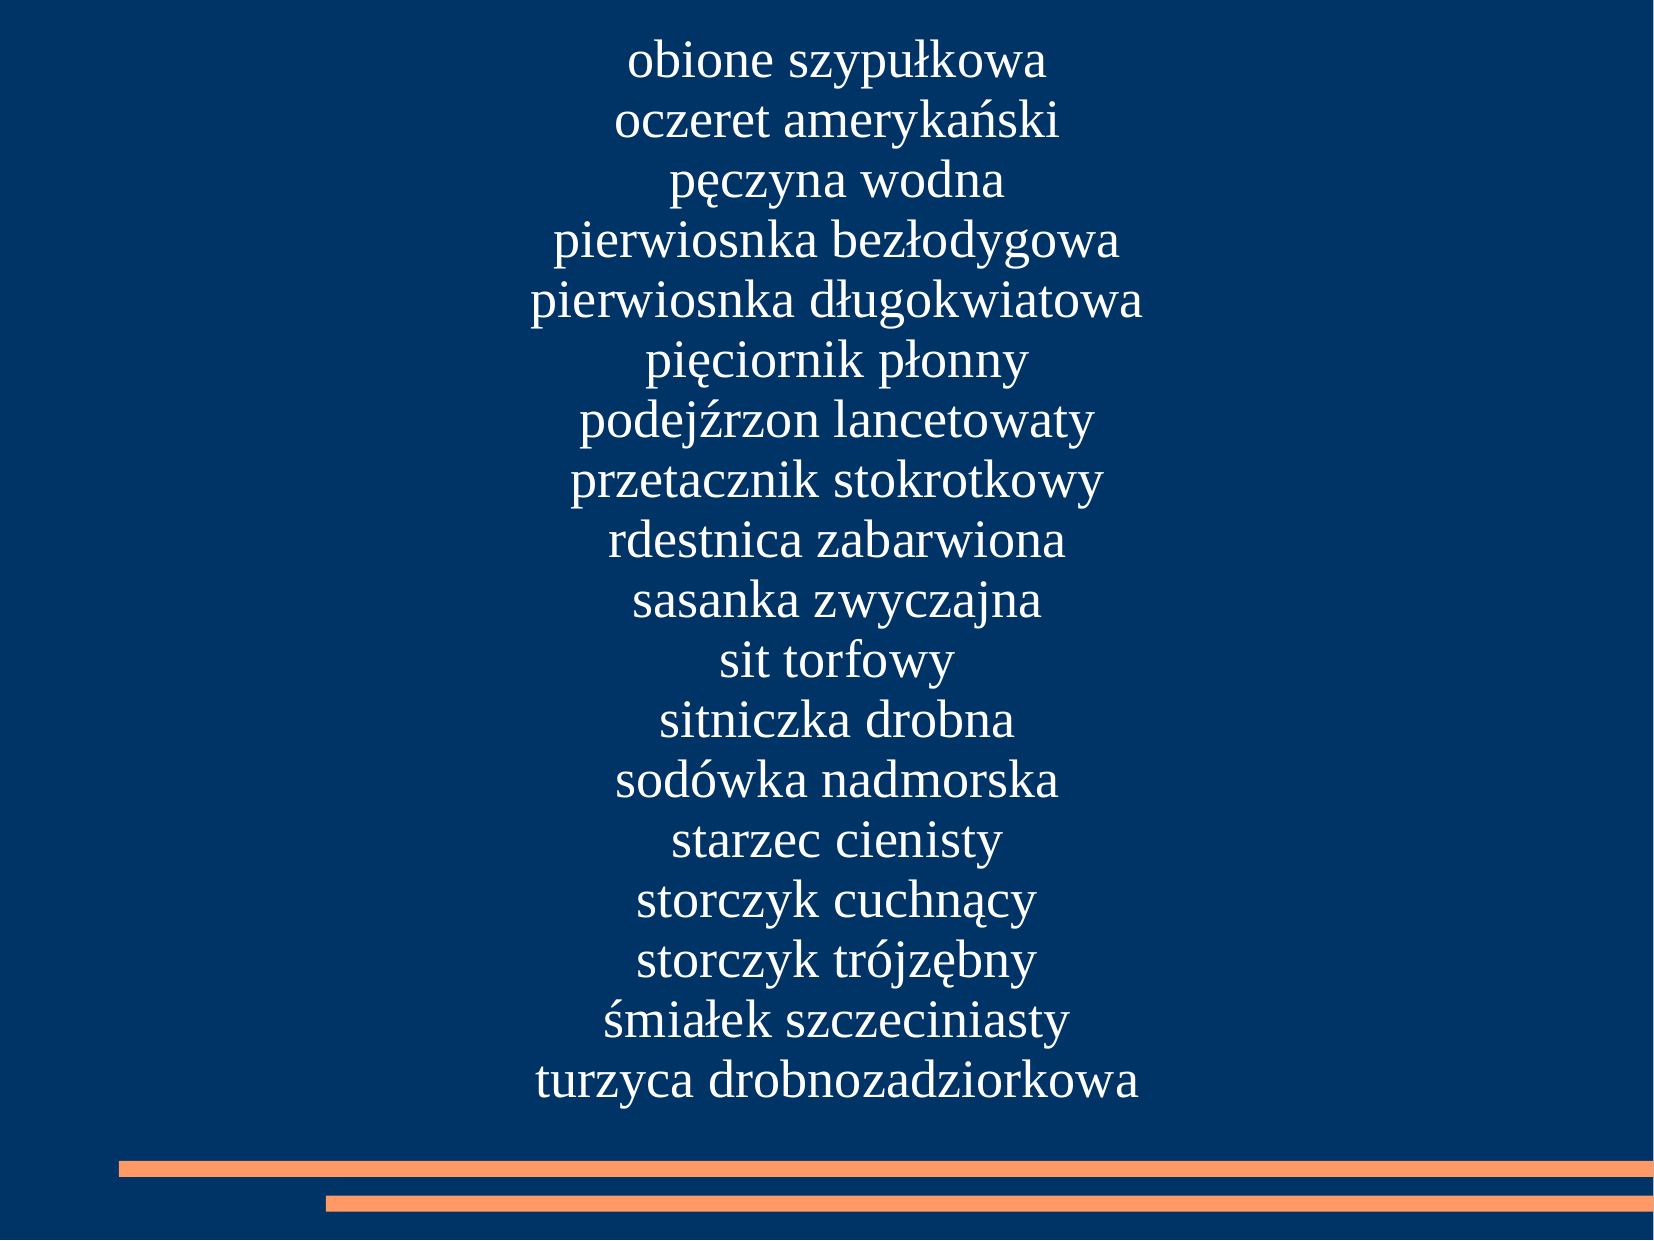

obione szypułkowa
oczeret amerykański
pęczyna wodna
pierwiosnka bezłodygowa
pierwiosnka długokwiatowa
pięciornik płonny
podejźrzon lancetowaty
przetacznik stokrotkowy
rdestnica zabarwiona
sasanka zwyczajna
sit torfowy
sitniczka drobna
sodówka nadmorska
starzec cienisty
storczyk cuchnący
storczyk trójzębny
śmiałek szczeciniasty
turzyca drobnozadziorkowa
#